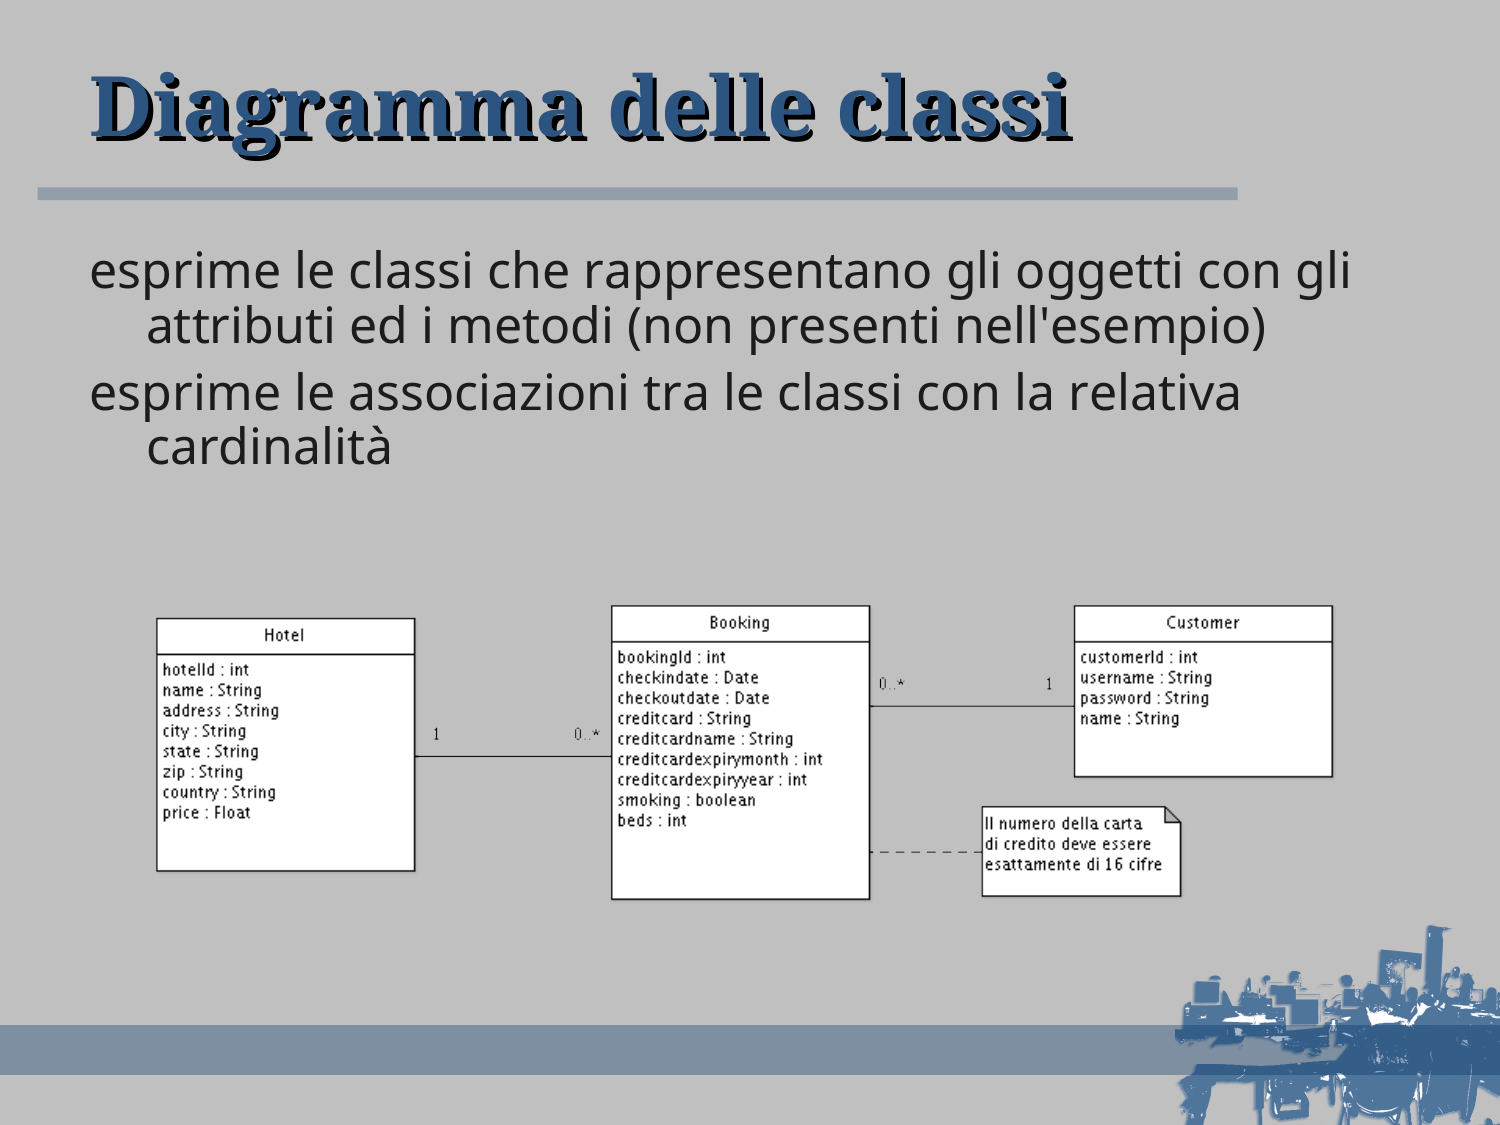

# Diagramma delle classi
esprime le classi che rappresentano gli oggetti con gli attributi ed i metodi (non presenti nell'esempio)
esprime le associazioni tra le classi con la relativa cardinalità